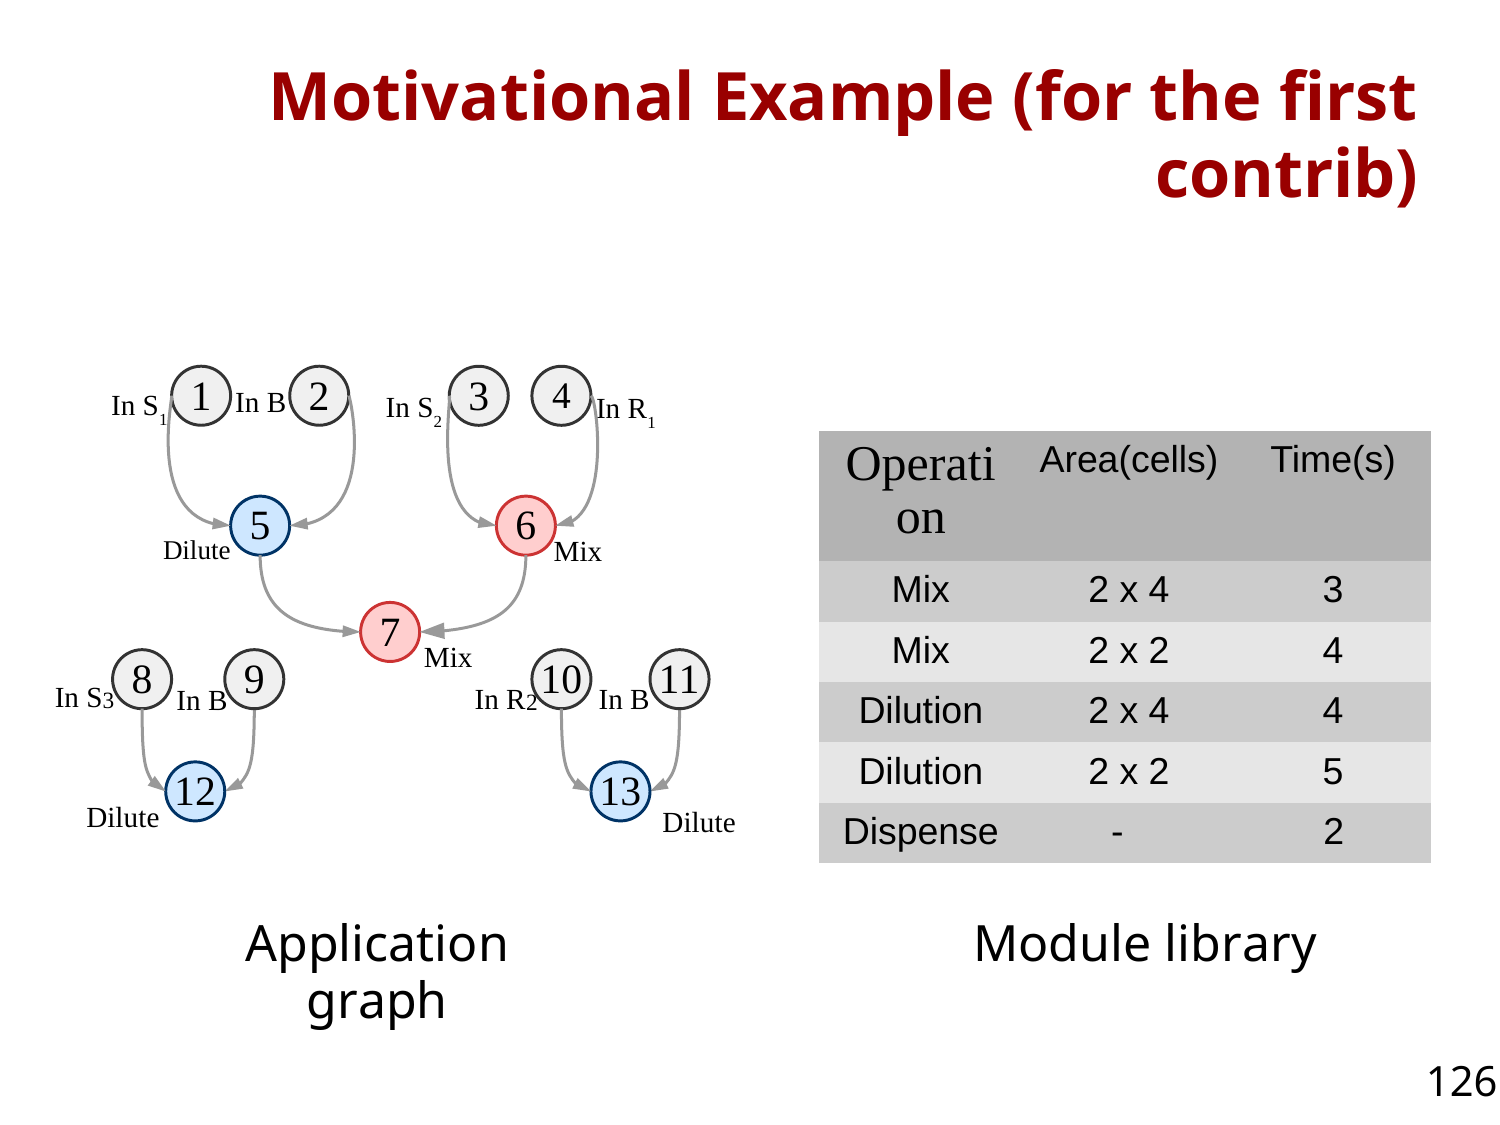

# Motivational Example (for the first contrib)
1
2
3
4
In B
In S1
In S2
In R1
| Operation | Area(cells) | Time(s) |
| --- | --- | --- |
| Mix | 2 x 4 | 3 |
| Mix | 2 x 2 | 4 |
| Dilution | 2 x 4 | 4 |
| Dilution | 2 x 2 | 5 |
| Dispense | - | 2 |
5
6
Dilute
Mix
7
Mix
8
9
10
11
In S3
In R2
In B
In B
12
13
Dilute
Dilute
Application graph
Module library